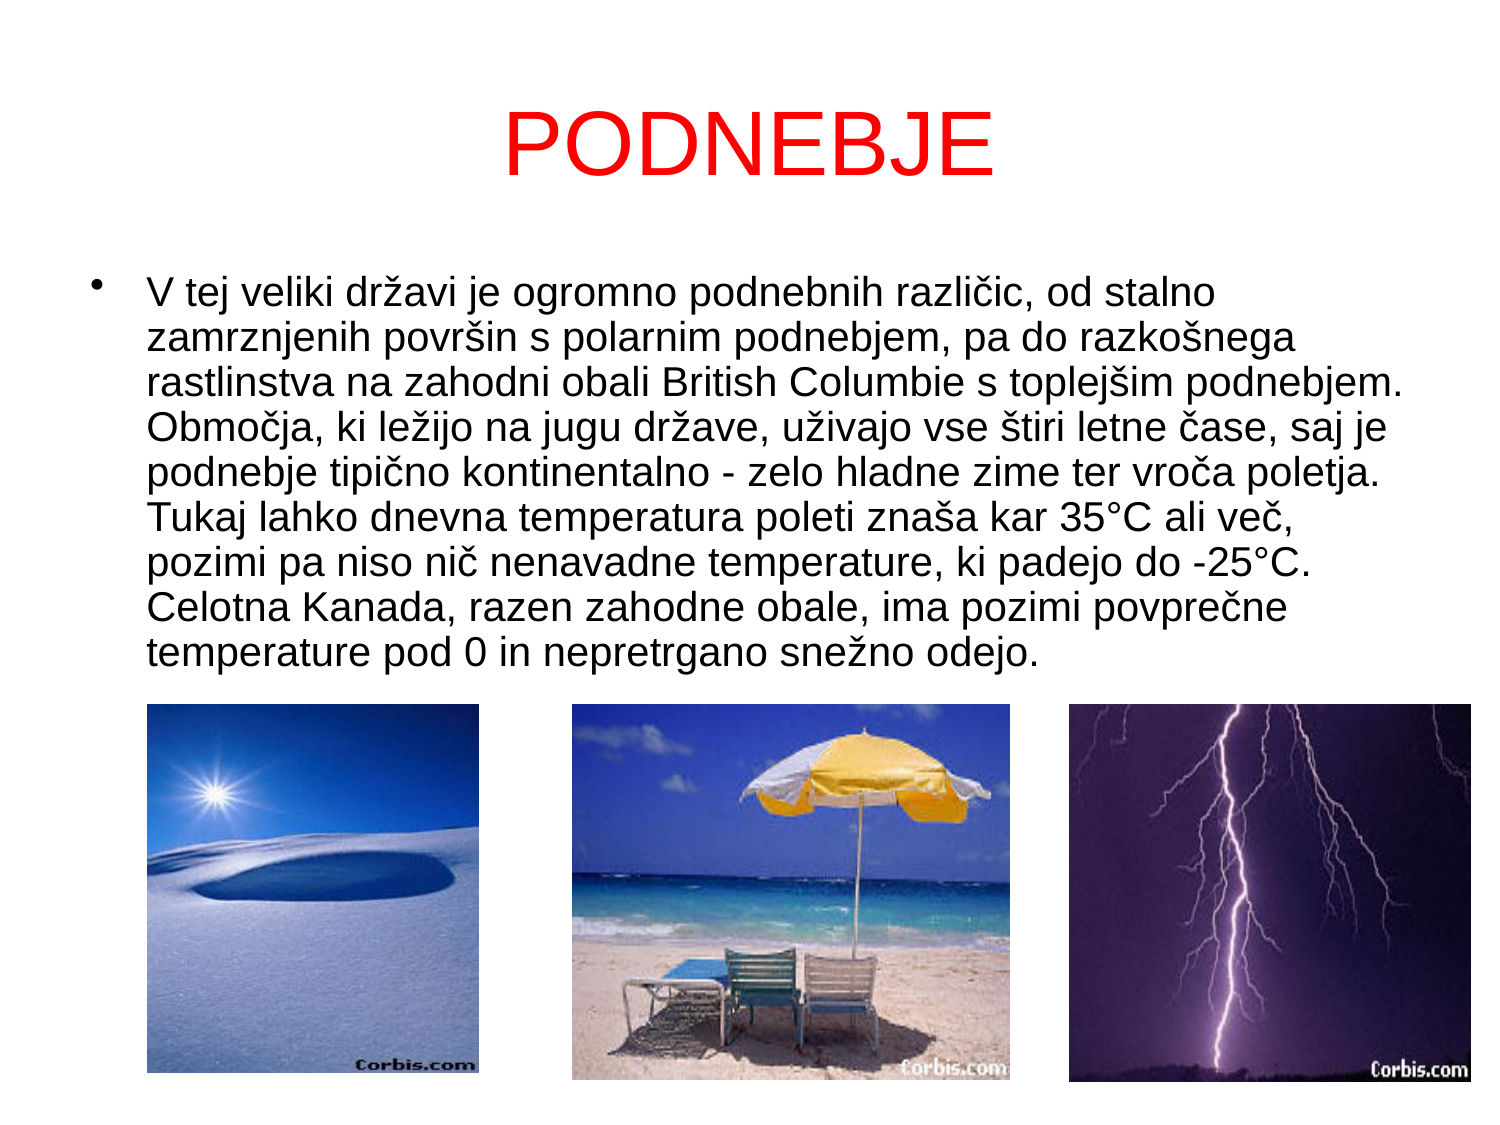

# PODNEBJE
V tej veliki državi je ogromno podnebnih različic, od stalno zamrznjenih površin s polarnim podnebjem, pa do razkošnega rastlinstva na zahodni obali British Columbie s toplejšim podnebjem. Območja, ki ležijo na jugu države, uživajo vse štiri letne čase, saj je podnebje tipično kontinentalno - zelo hladne zime ter vroča poletja. Tukaj lahko dnevna temperatura poleti znaša kar 35°C ali več, pozimi pa niso nič nenavadne temperature, ki padejo do -25°C. Celotna Kanada, razen zahodne obale, ima pozimi povprečne temperature pod 0 in nepretrgano snežno odejo.